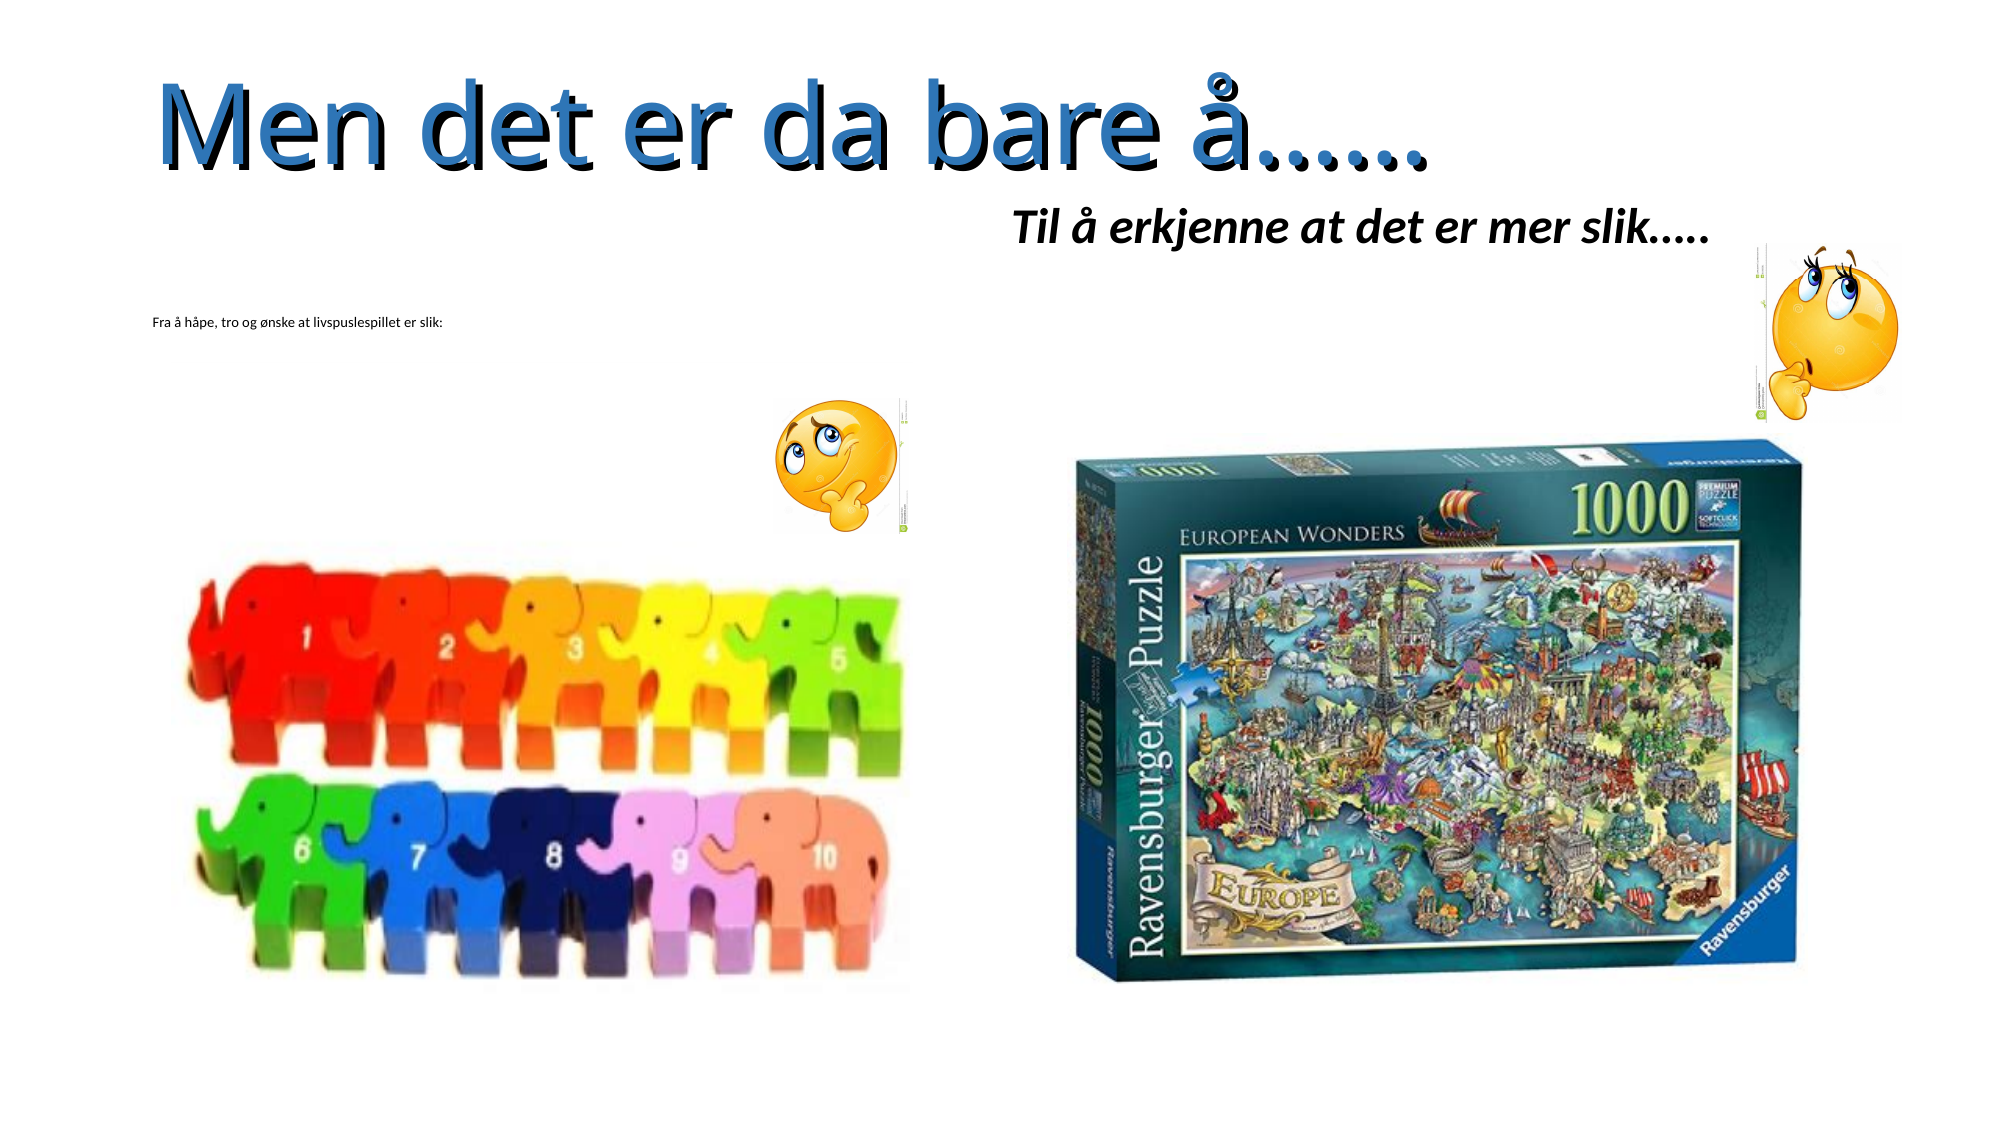

# Men det er da bare å……
Til å erkjenne at det er mer slik…..
Fra å håpe, tro og ønske at livspuslespillet er slik: